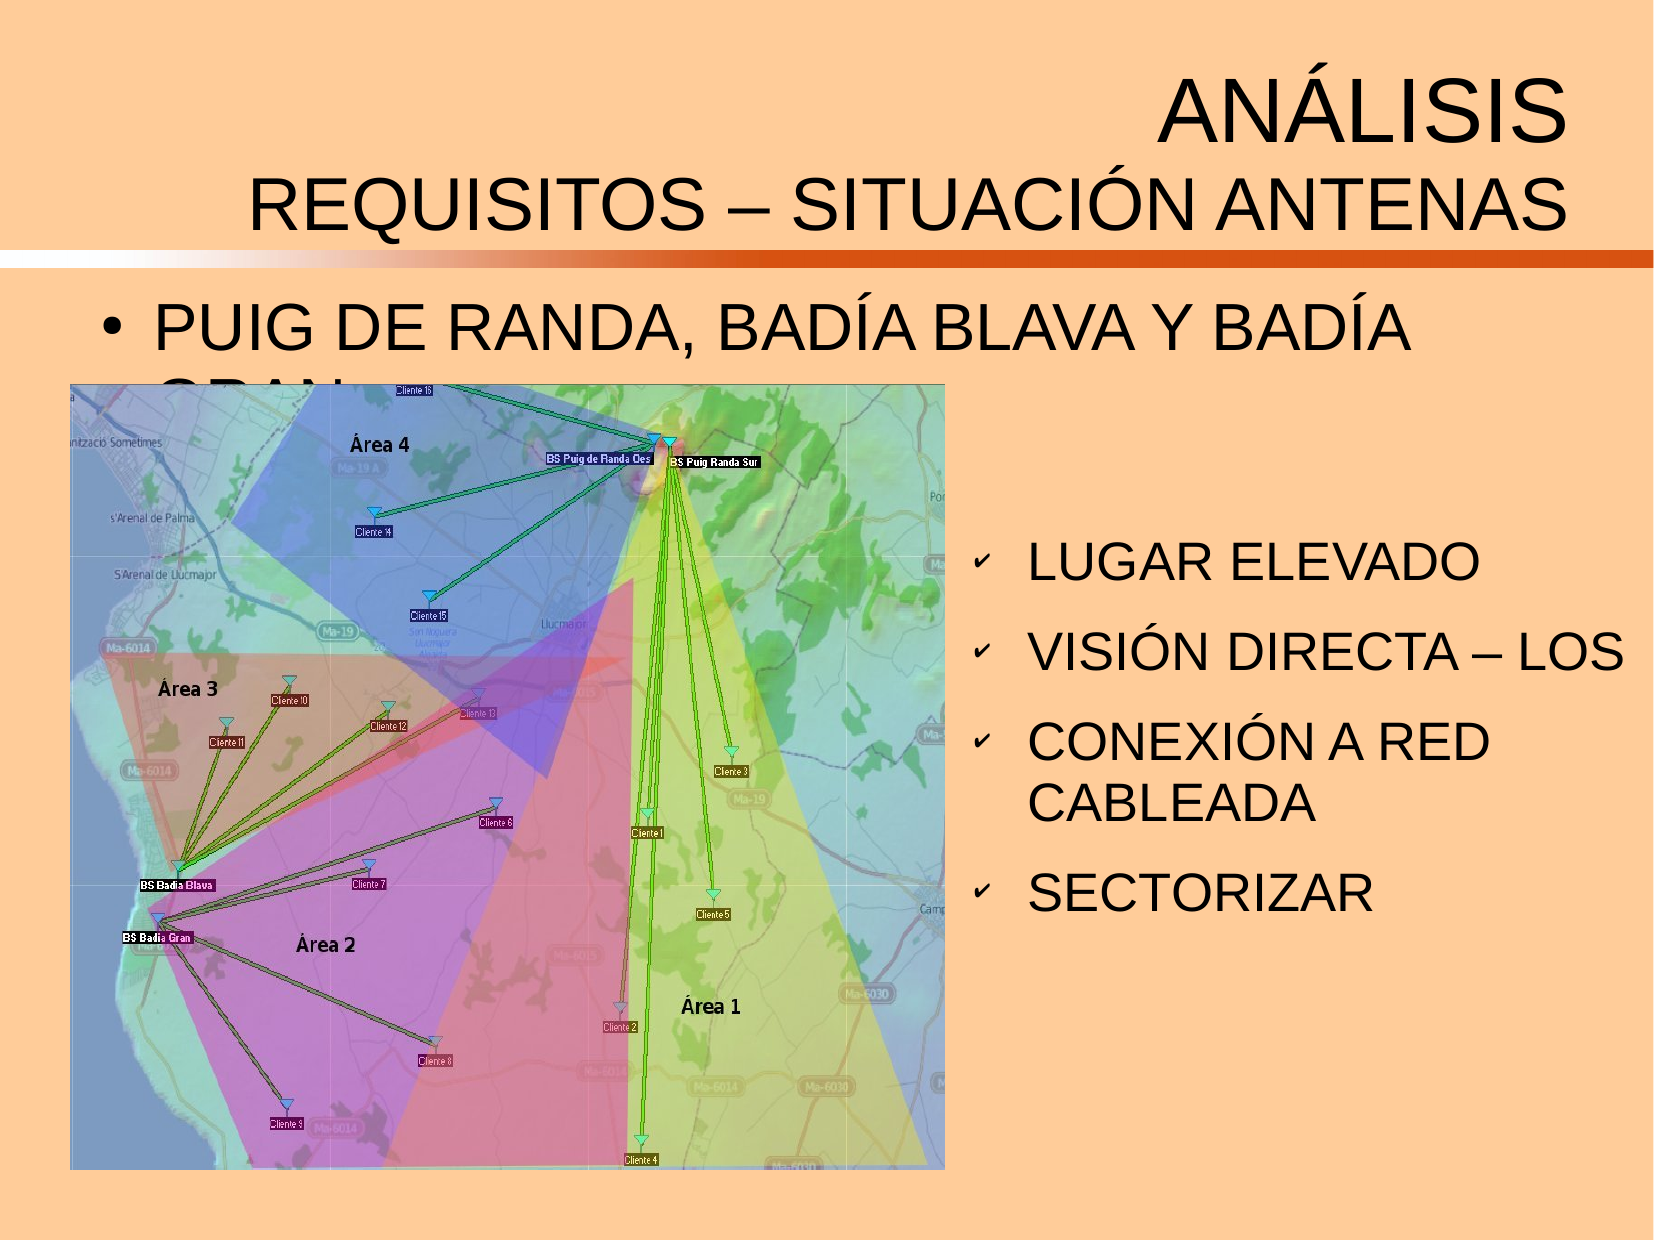

# ANÁLISIS REQUISITOS – SITUACIÓN ANTENAS
PUIG DE RANDA, BADÍA BLAVA Y BADÍA GRAN
LUGAR ELEVADO
VISIÓN DIRECTA – LOS
CONEXIÓN A RED CABLEADA
SECTORIZAR